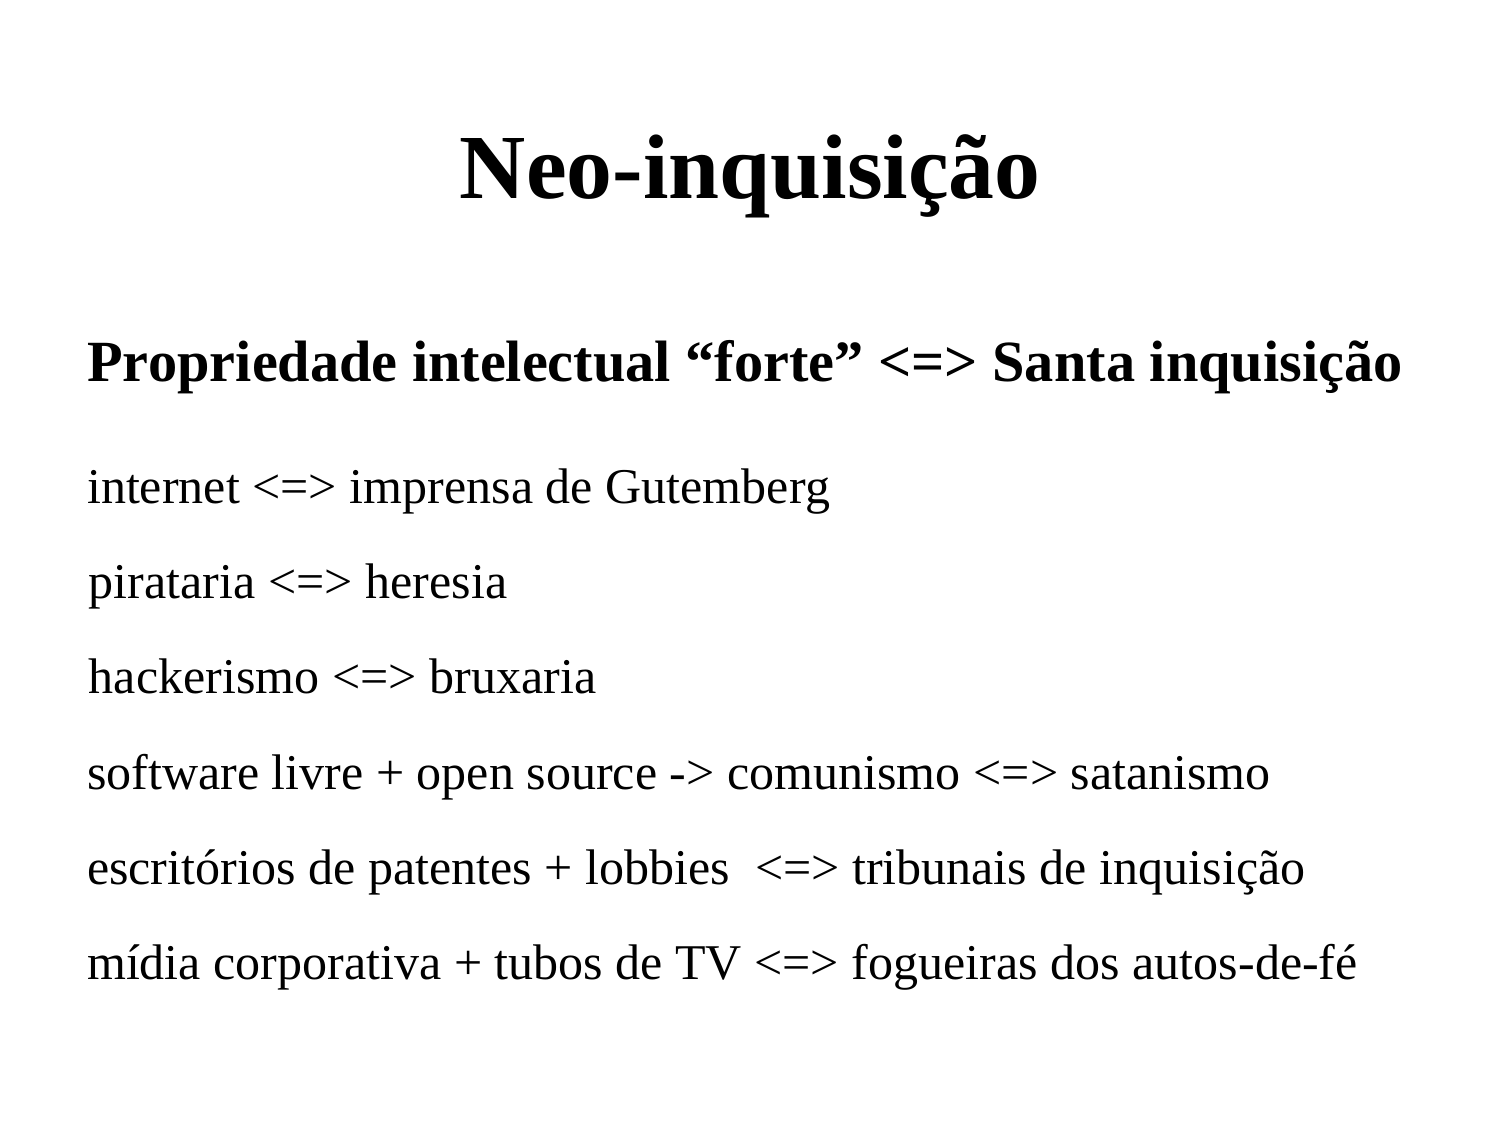

# Neo-inquisição
Propriedade intelectual “forte” <=> Santa inquisição
internet <=> imprensa de Gutemberg
pirataria <=> heresia
hackerismo <=> bruxaria
software livre + open source -> comunismo <=> satanismo
escritórios de patentes + lobbies <=> tribunais de inquisição
mídia corporativa + tubos de TV <=> fogueiras dos autos-de-fé